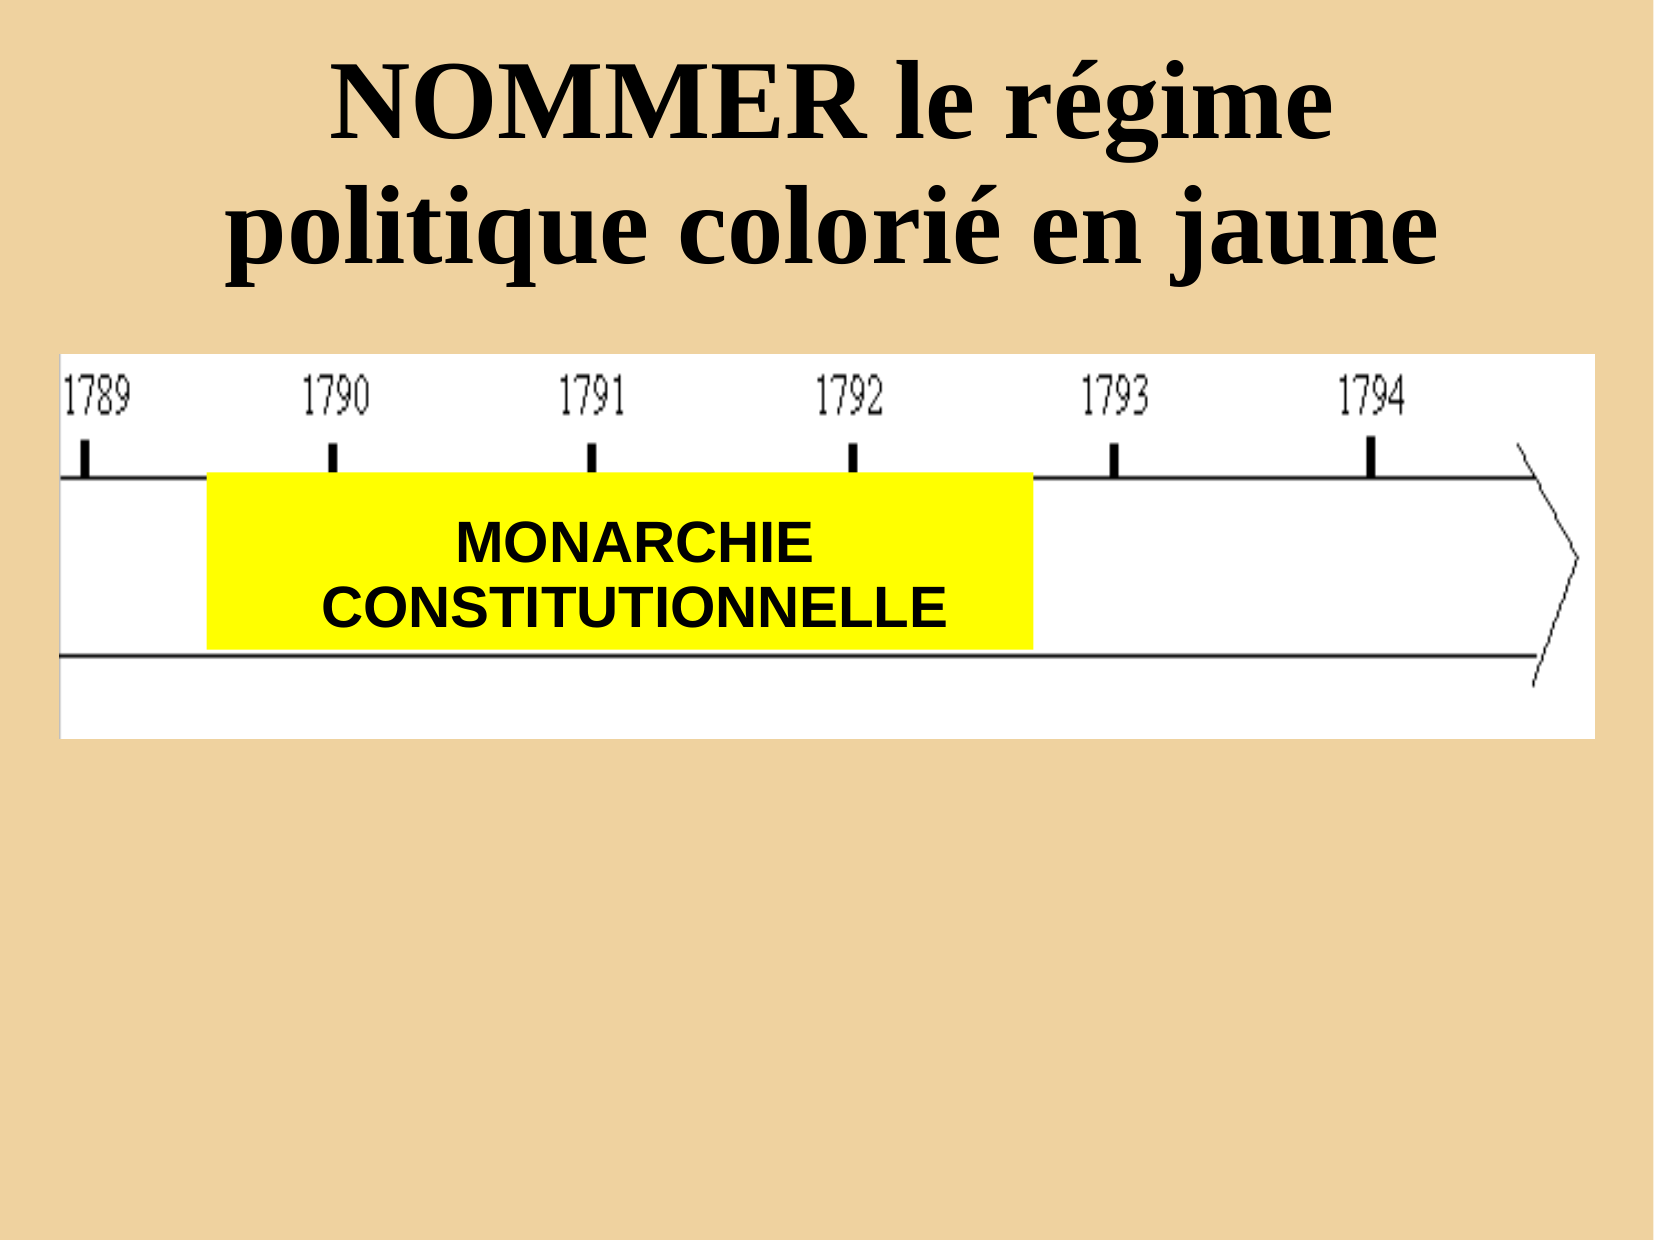

# NOMMER le régime politique colorié en jaune
MONARCHIE CONSTITUTIONNELLE